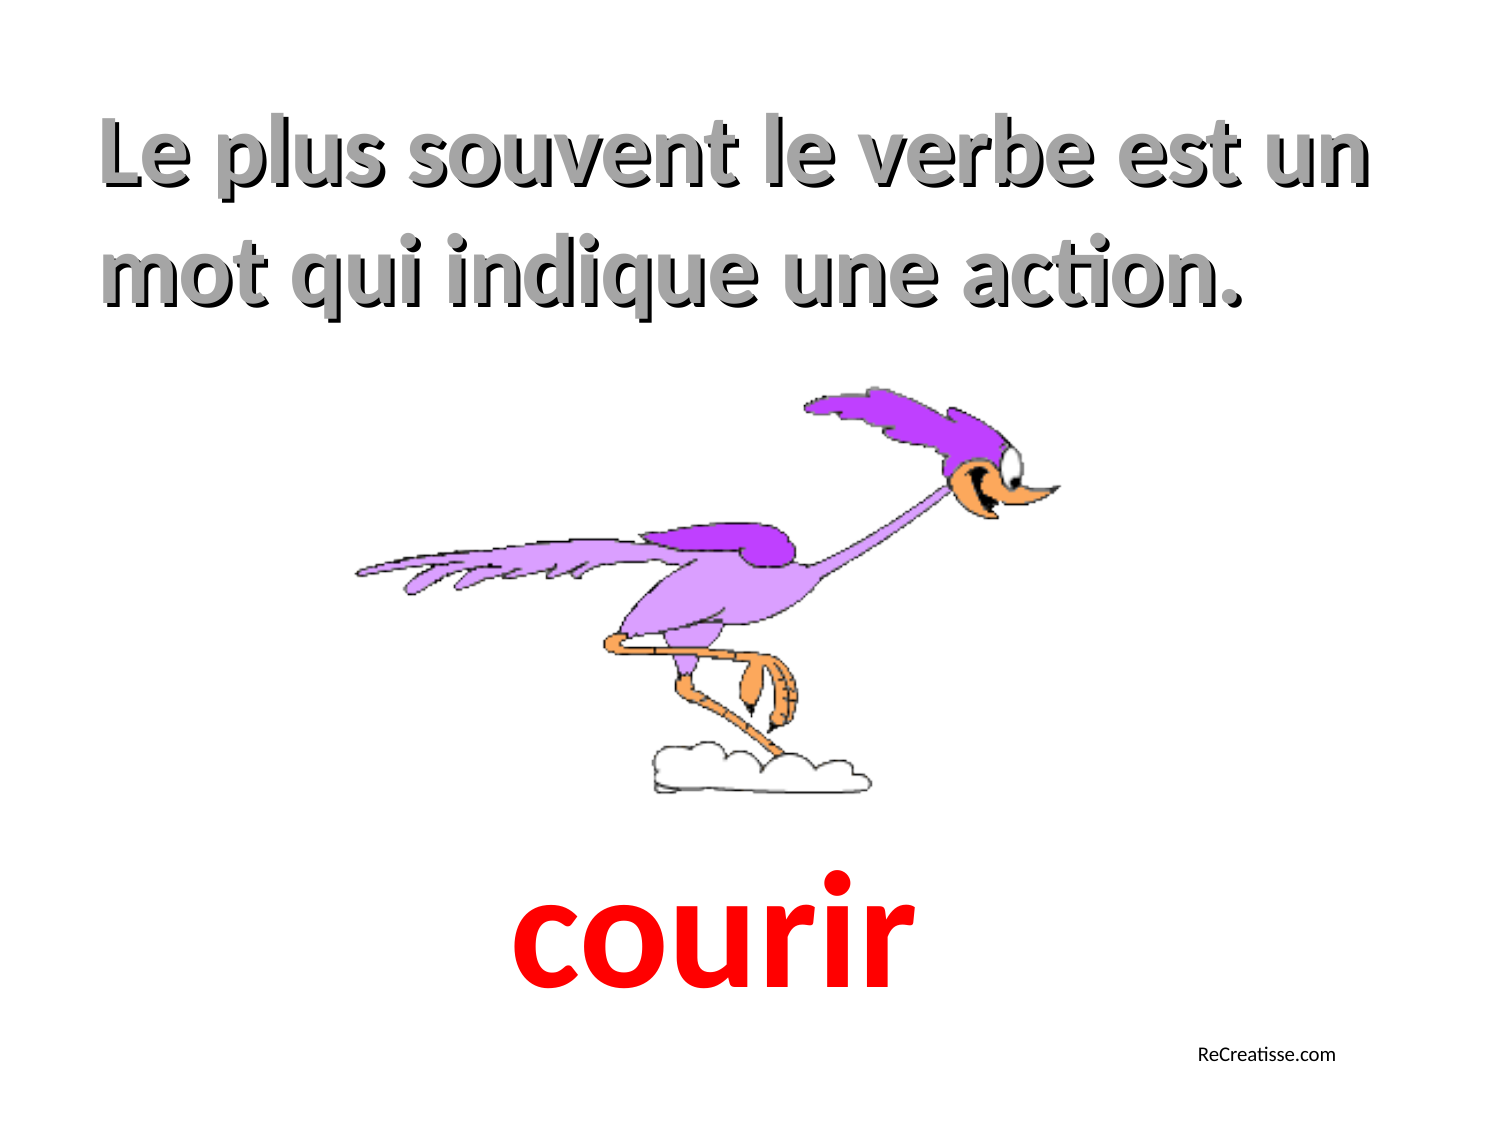

Le plus souvent le verbe est un mot qui indique une action.
courir
ReCreatisse.com